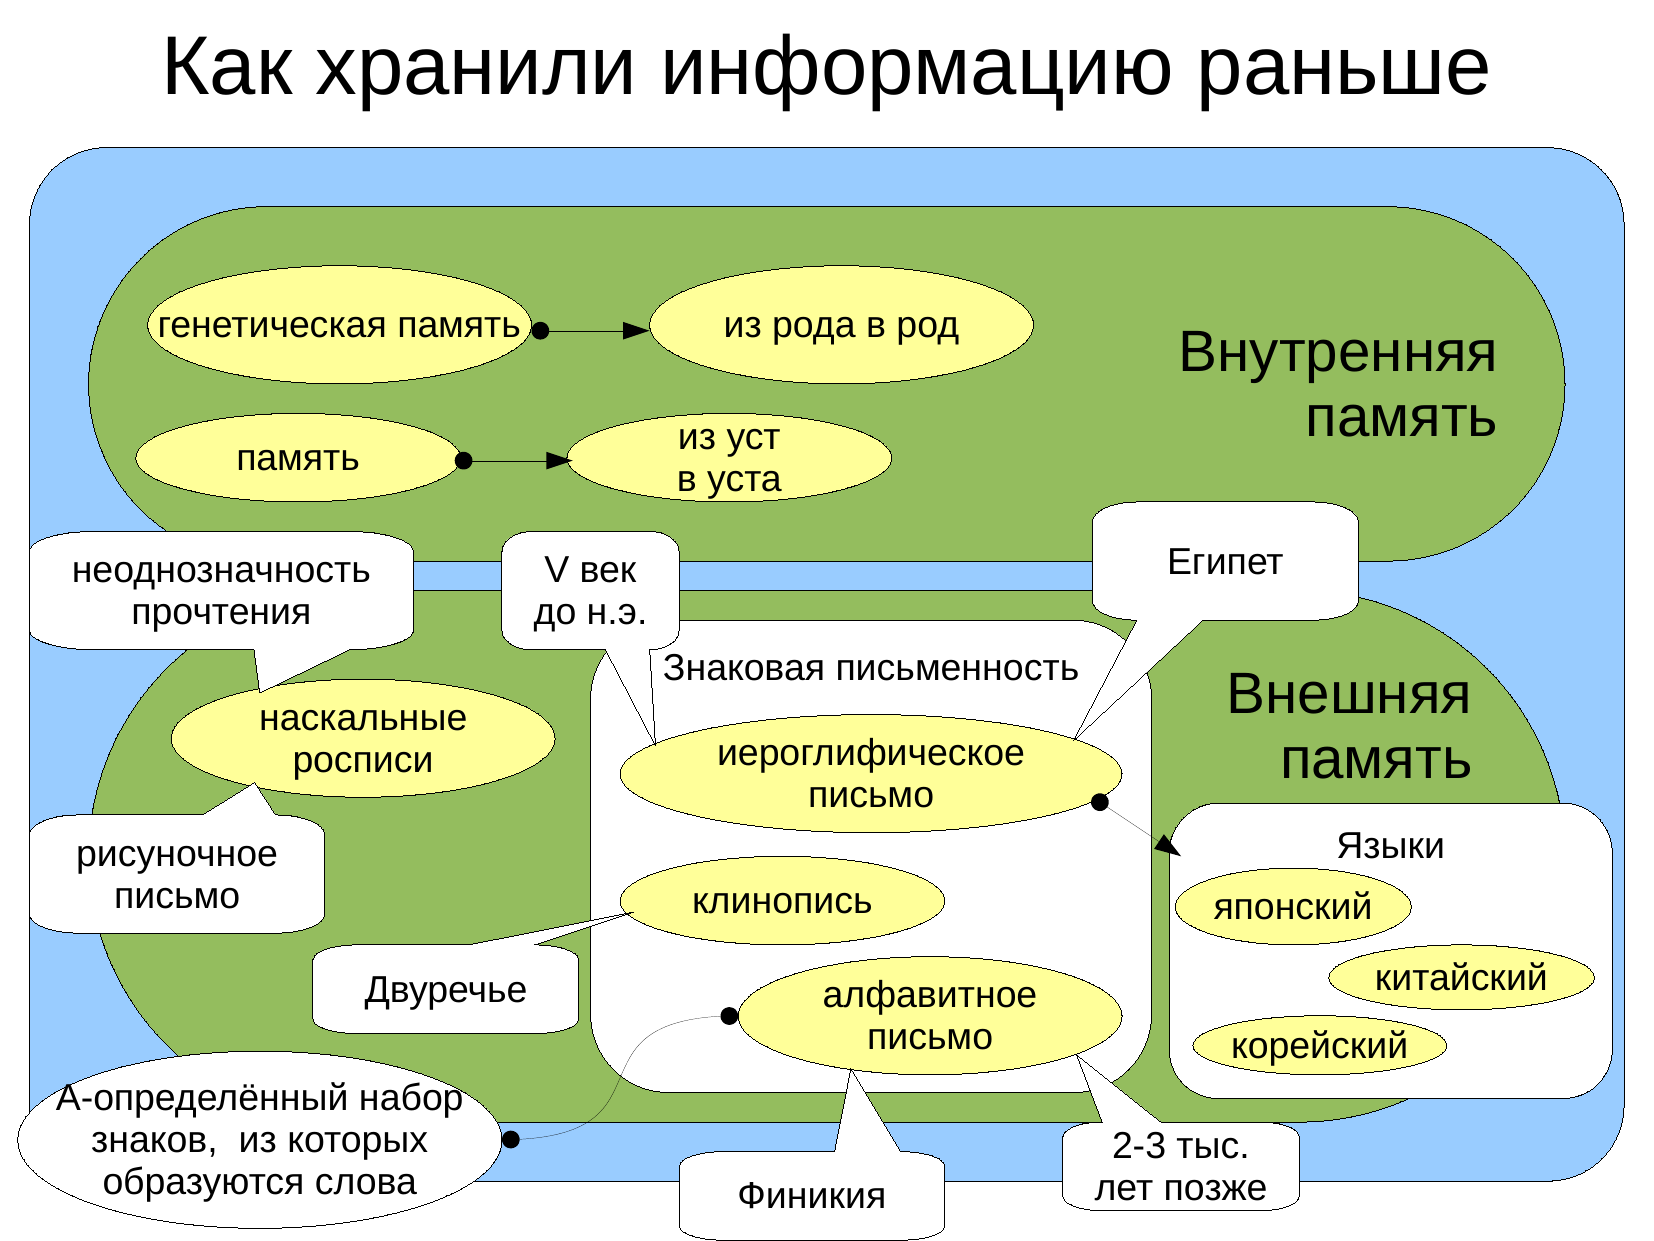

Как хранили информацию раньше
Передача информации
Внутренняя
память
генетическая память
из рода в род
память
из уст
в уста
Египет
неоднозначность
прочтения
V век
до н.э.
Внешняя
память
Знаковая письменность
наскальные
росписи
иероглифическое
письмо
Языки
рисуночное
письмо
клинопись
японский
Двуречье
китайский
алфавитное
письмо
корейский
А-определённый набор
знаков, из которых
образуются слова
2-3 тыс.
лет позже
Финикия